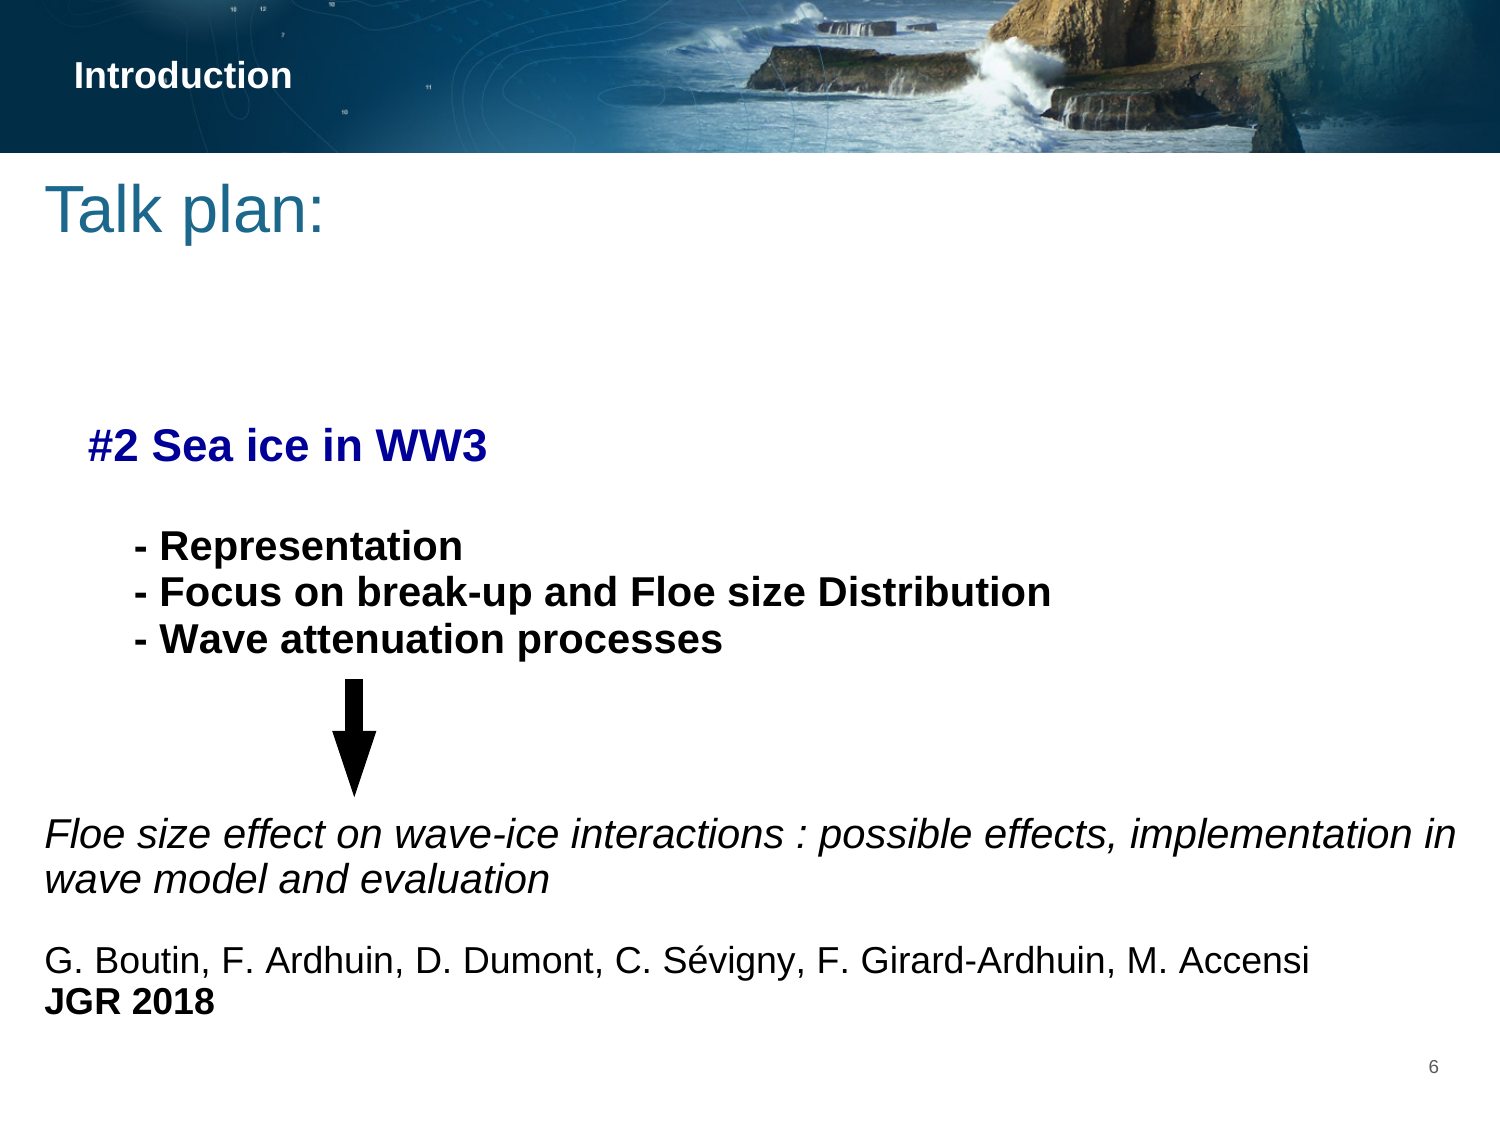

Introduction
# Talk plan:
#2 Sea ice in WW3
 - Representation
 - Focus on break-up and Floe size Distribution
 - Wave attenuation processes
Floe size effect on wave-ice interactions : possible effects, implementation in wave model and evaluation
G. Boutin, F. Ardhuin, D. Dumont, C. Sévigny, F. Girard-Ardhuin, M. Accensi
JGR 2018
6